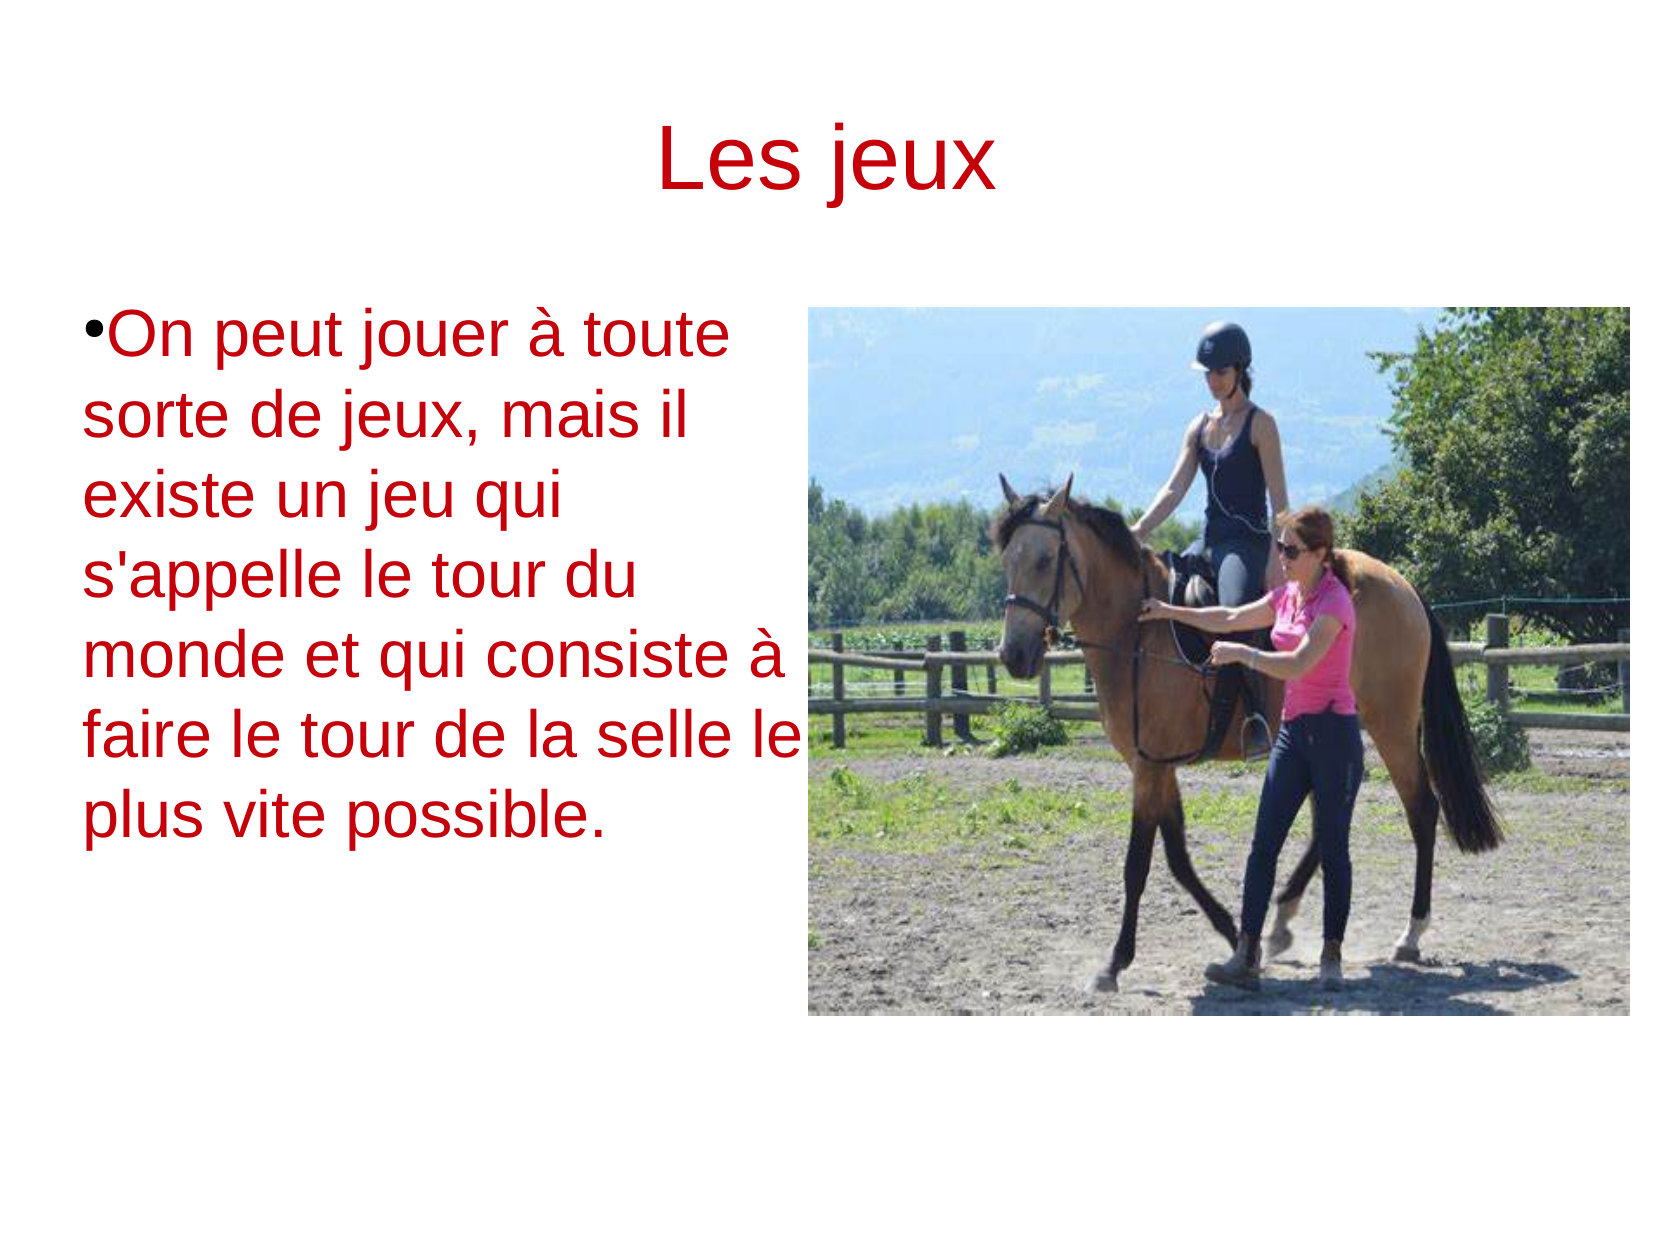

# Les jeux
On peut jouer à toute sorte de jeux, mais il existe un jeu qui s'appelle le tour du monde et qui consiste à faire le tour de la selle le plus vite possible.